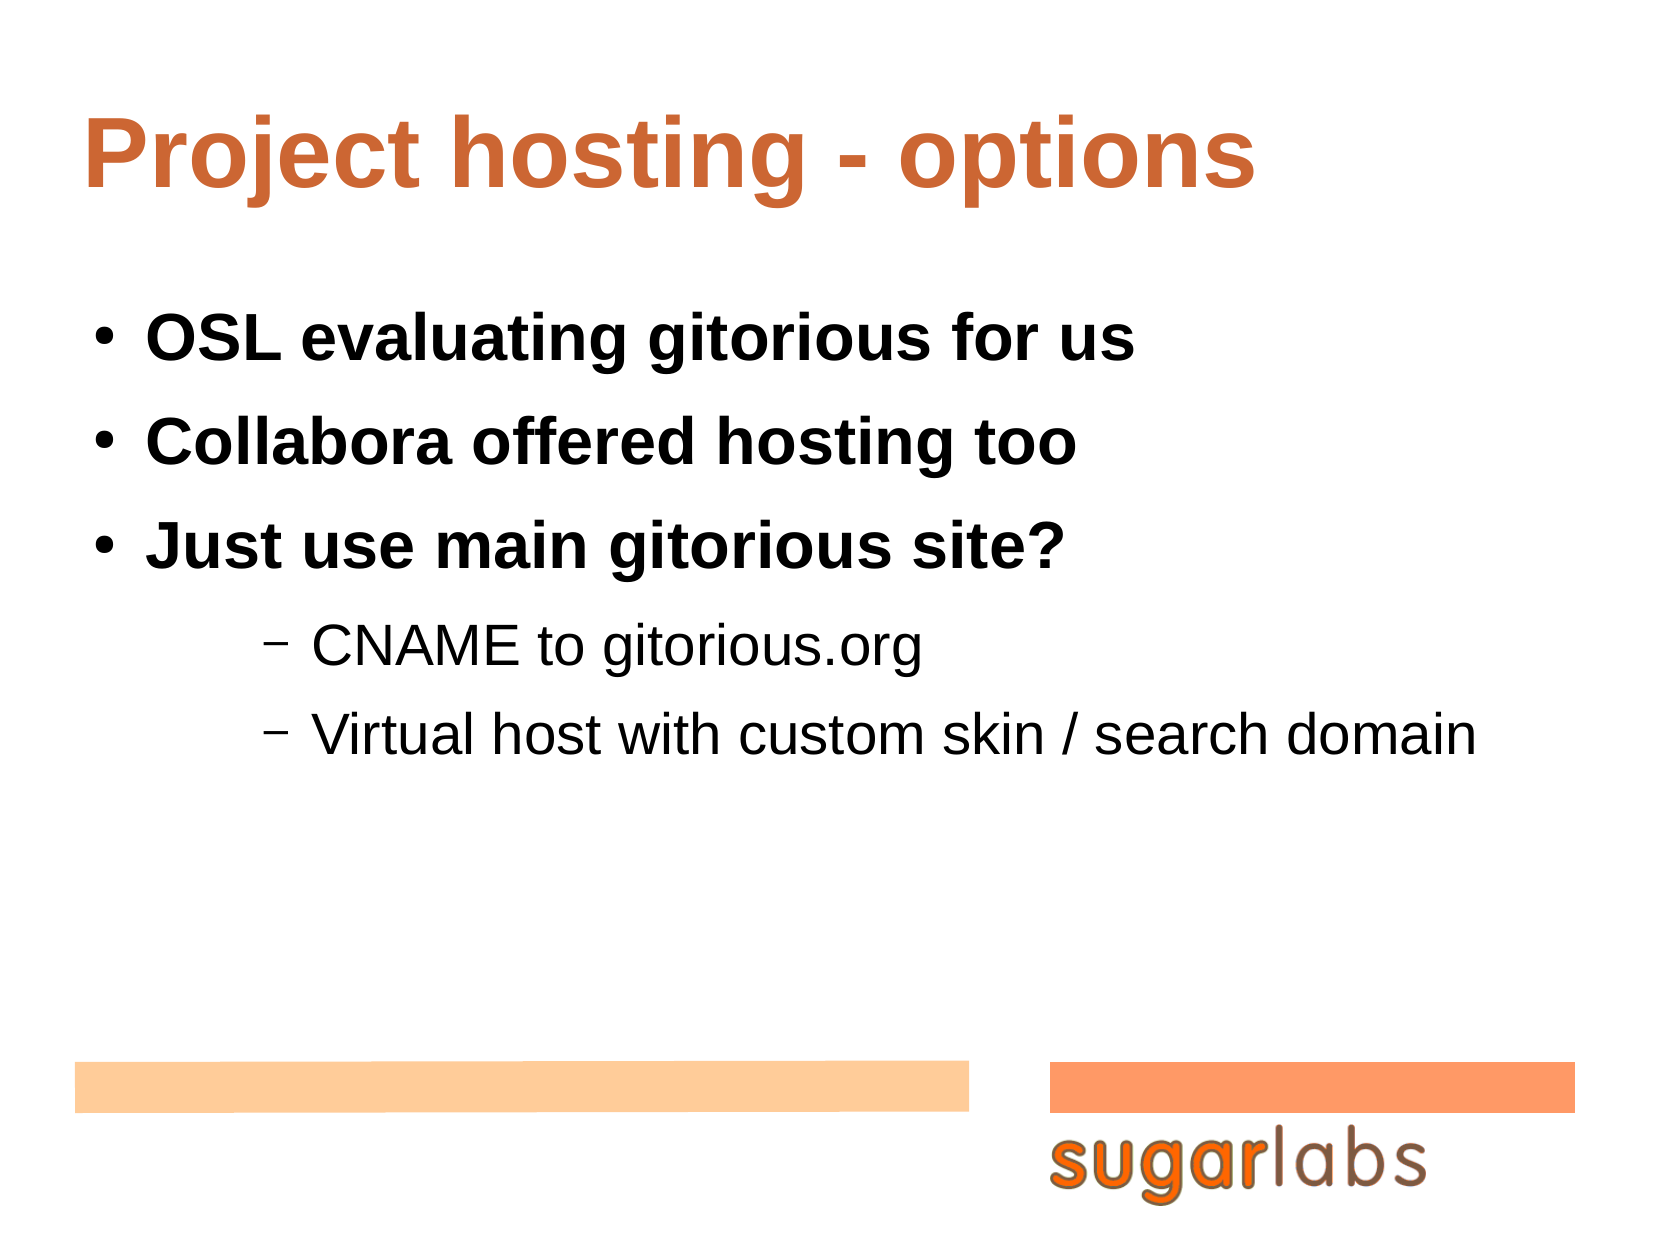

# Project hosting - options
OSL evaluating gitorious for us
Collabora offered hosting too
Just use main gitorious site?
CNAME to gitorious.org
Virtual host with custom skin / search domain